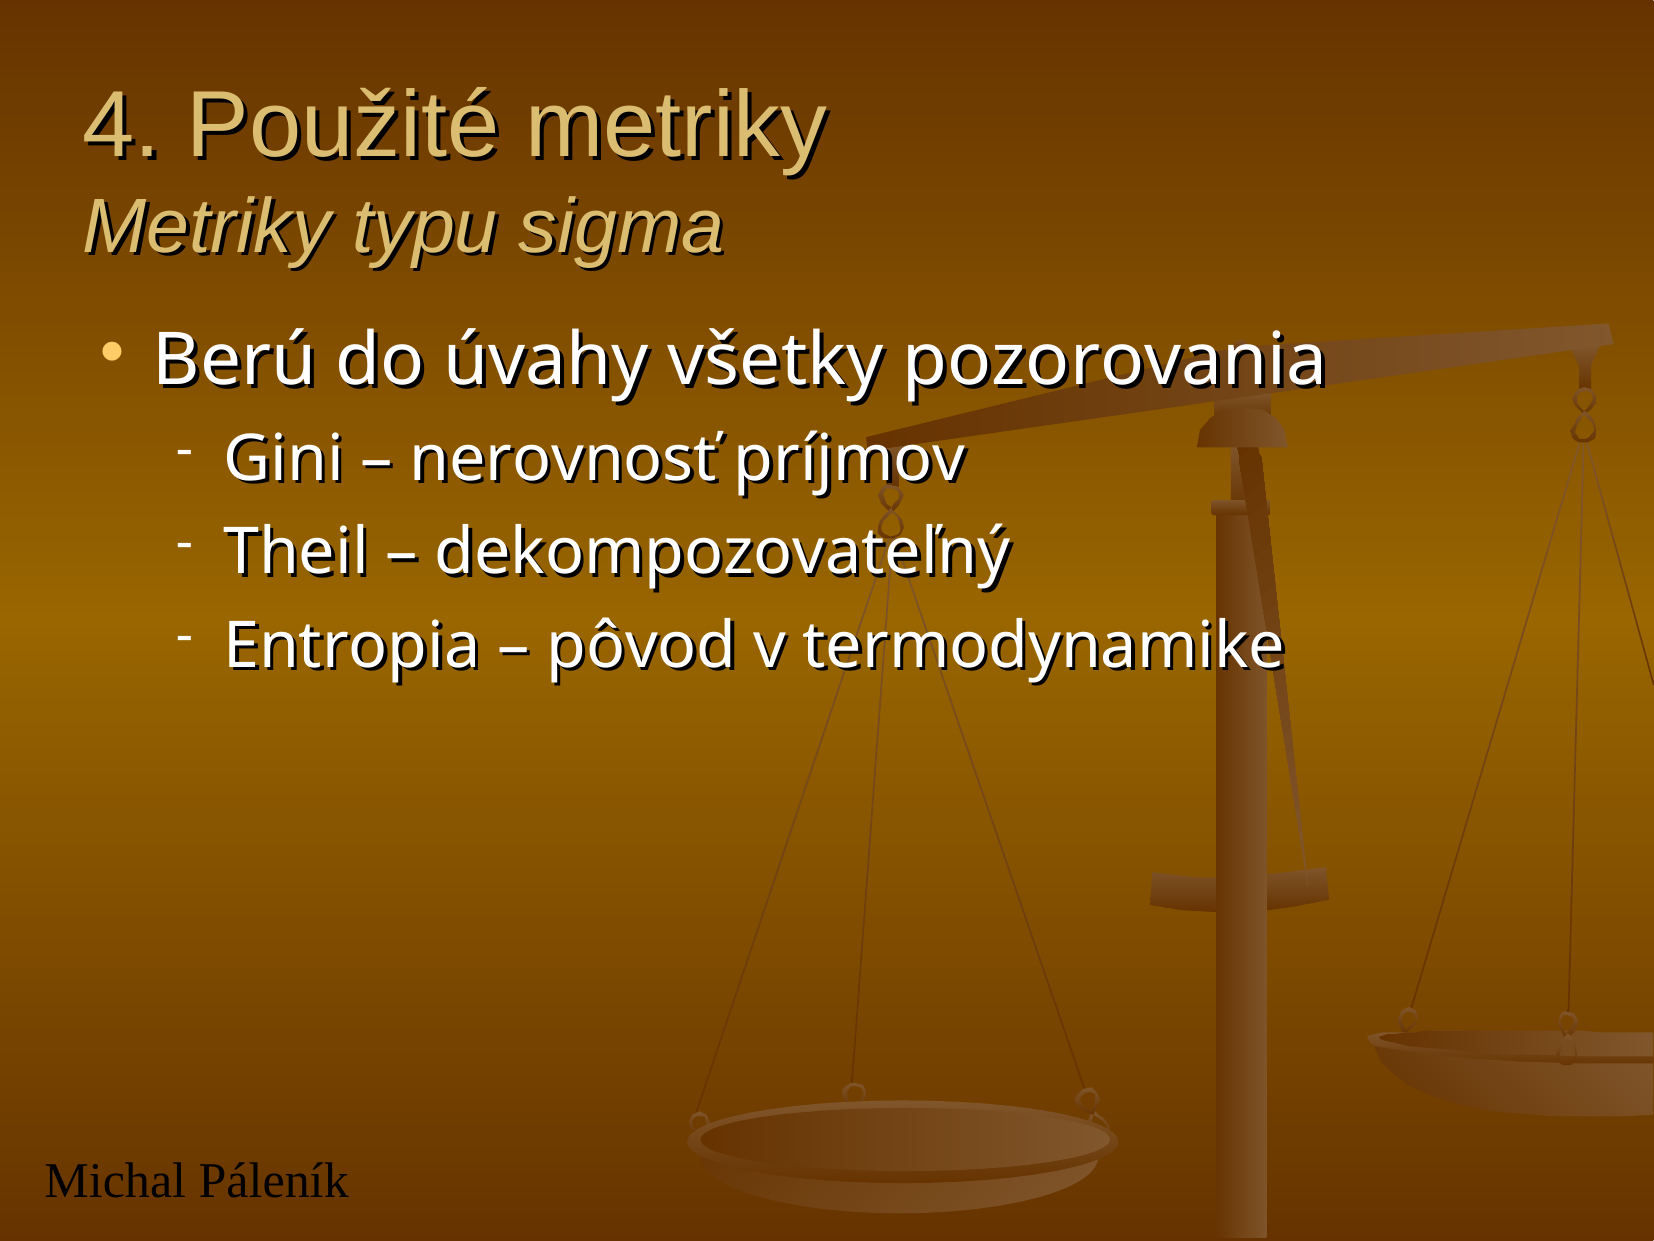

# 4. Použité metriky Metriky typu sigma
Berú do úvahy všetky pozorovania
Gini – nerovnosť príjmov
Theil – dekompozovateľný
Entropia – pôvod v termodynamike